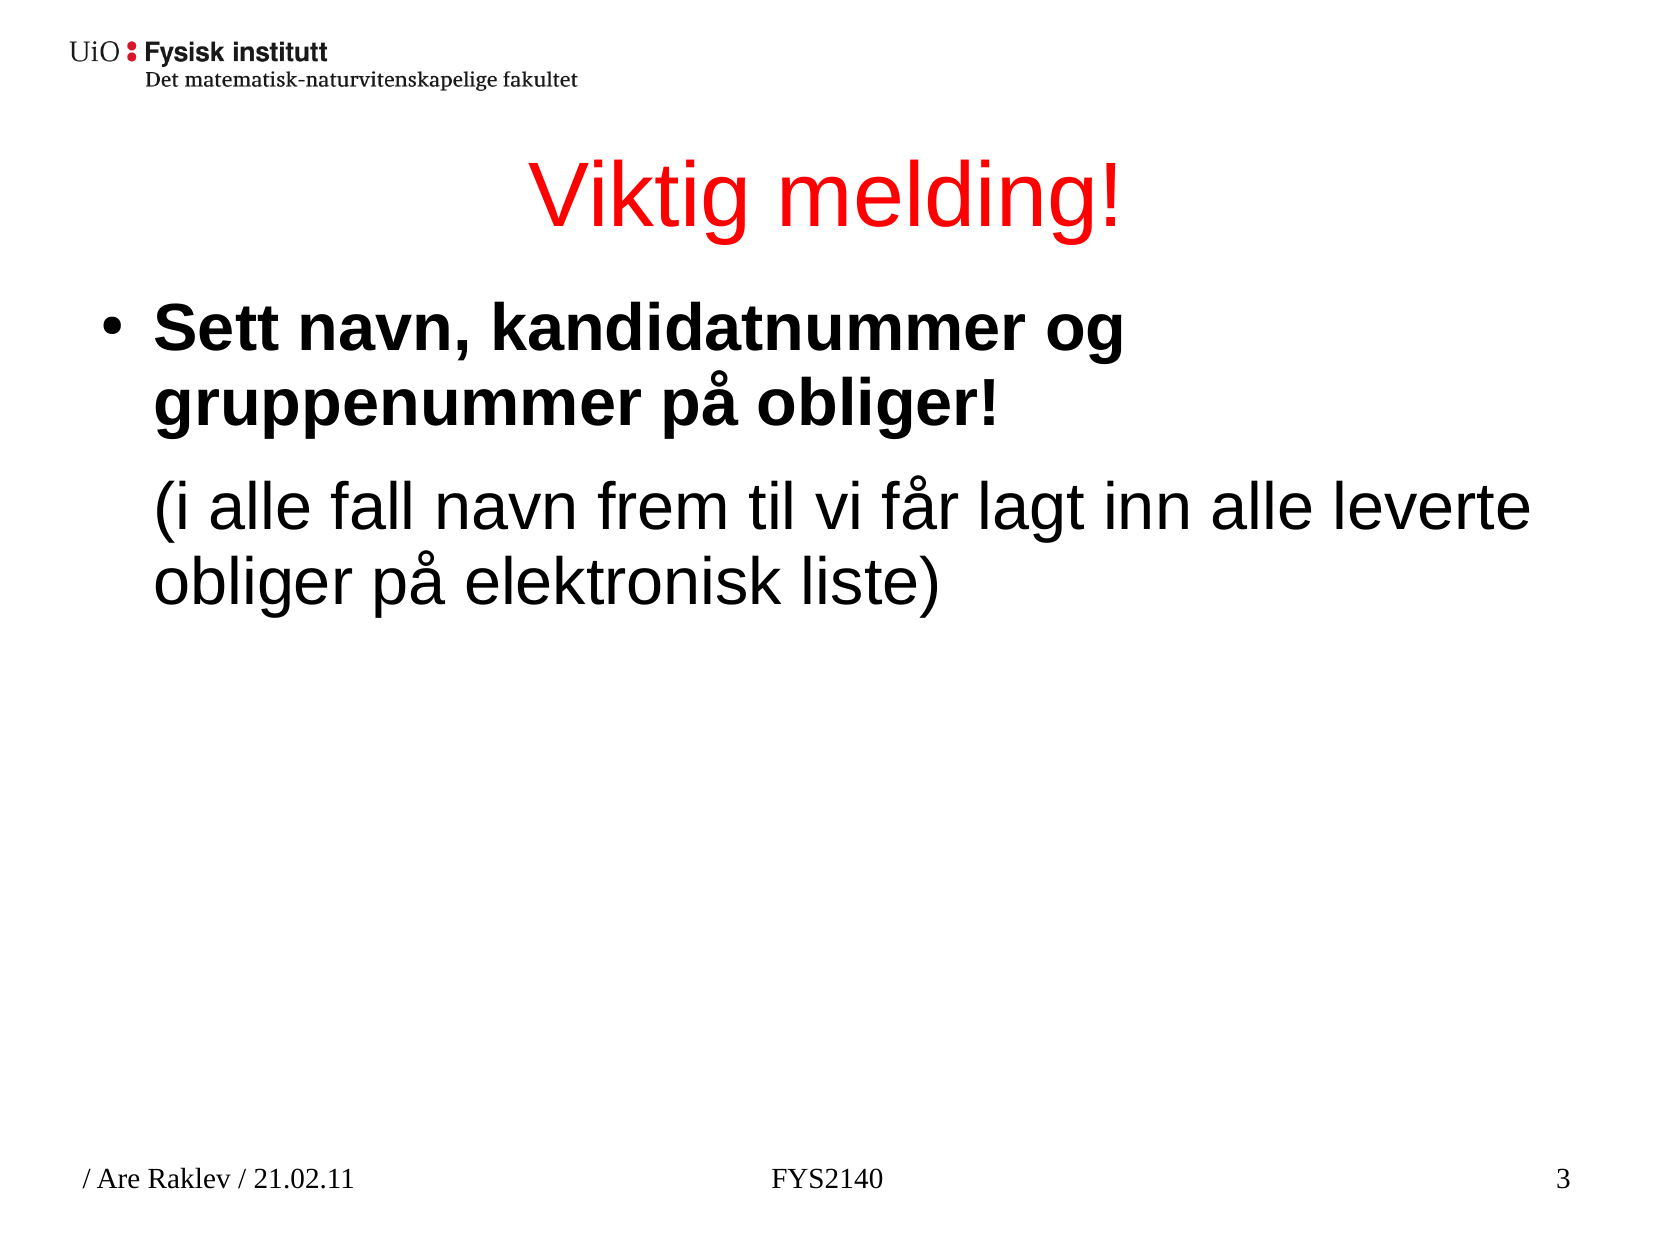

# Viktig melding!
Sett navn, kandidatnummer og gruppenummer på obliger!
(i alle fall navn frem til vi får lagt inn alle leverte obliger på elektronisk liste)
/ Are Raklev / 21.02.11
FYS2140
3